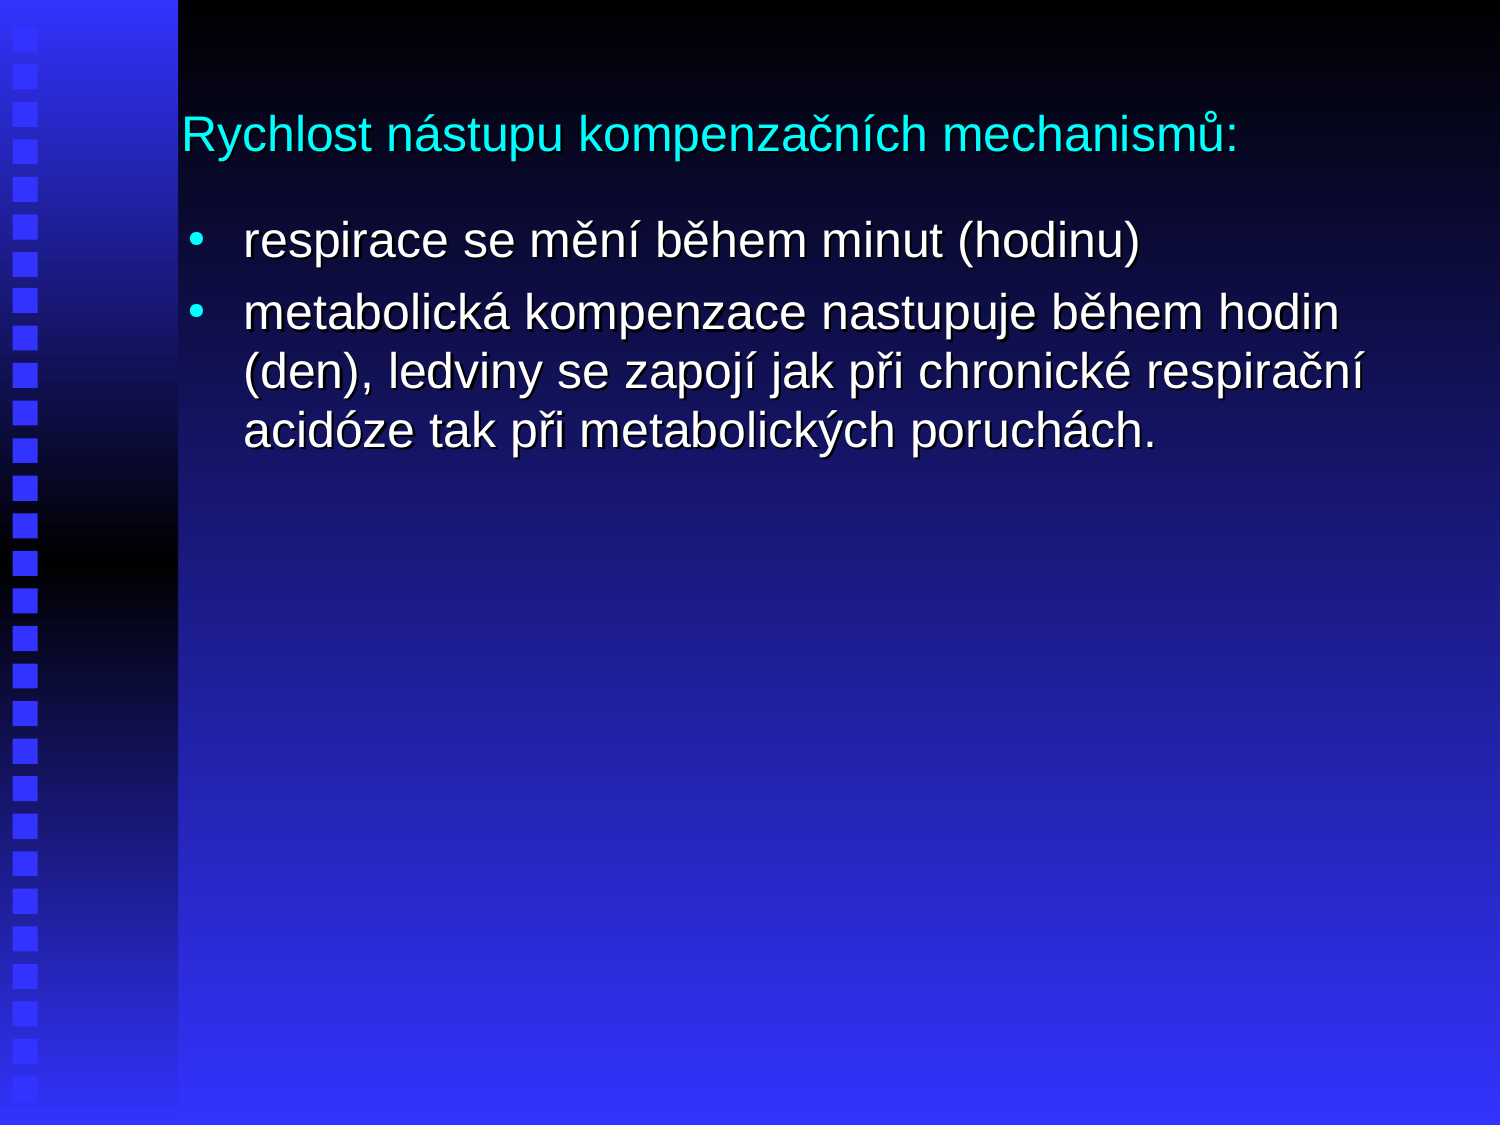

# Rychlost nástupu kompenzačních mechanismů:
respirace se mění během minut (hodinu)
metabolická kompenzace nastupuje během hodin (den), ledviny se zapojí jak při chronické respirační acidóze tak při metabolických poruchách.